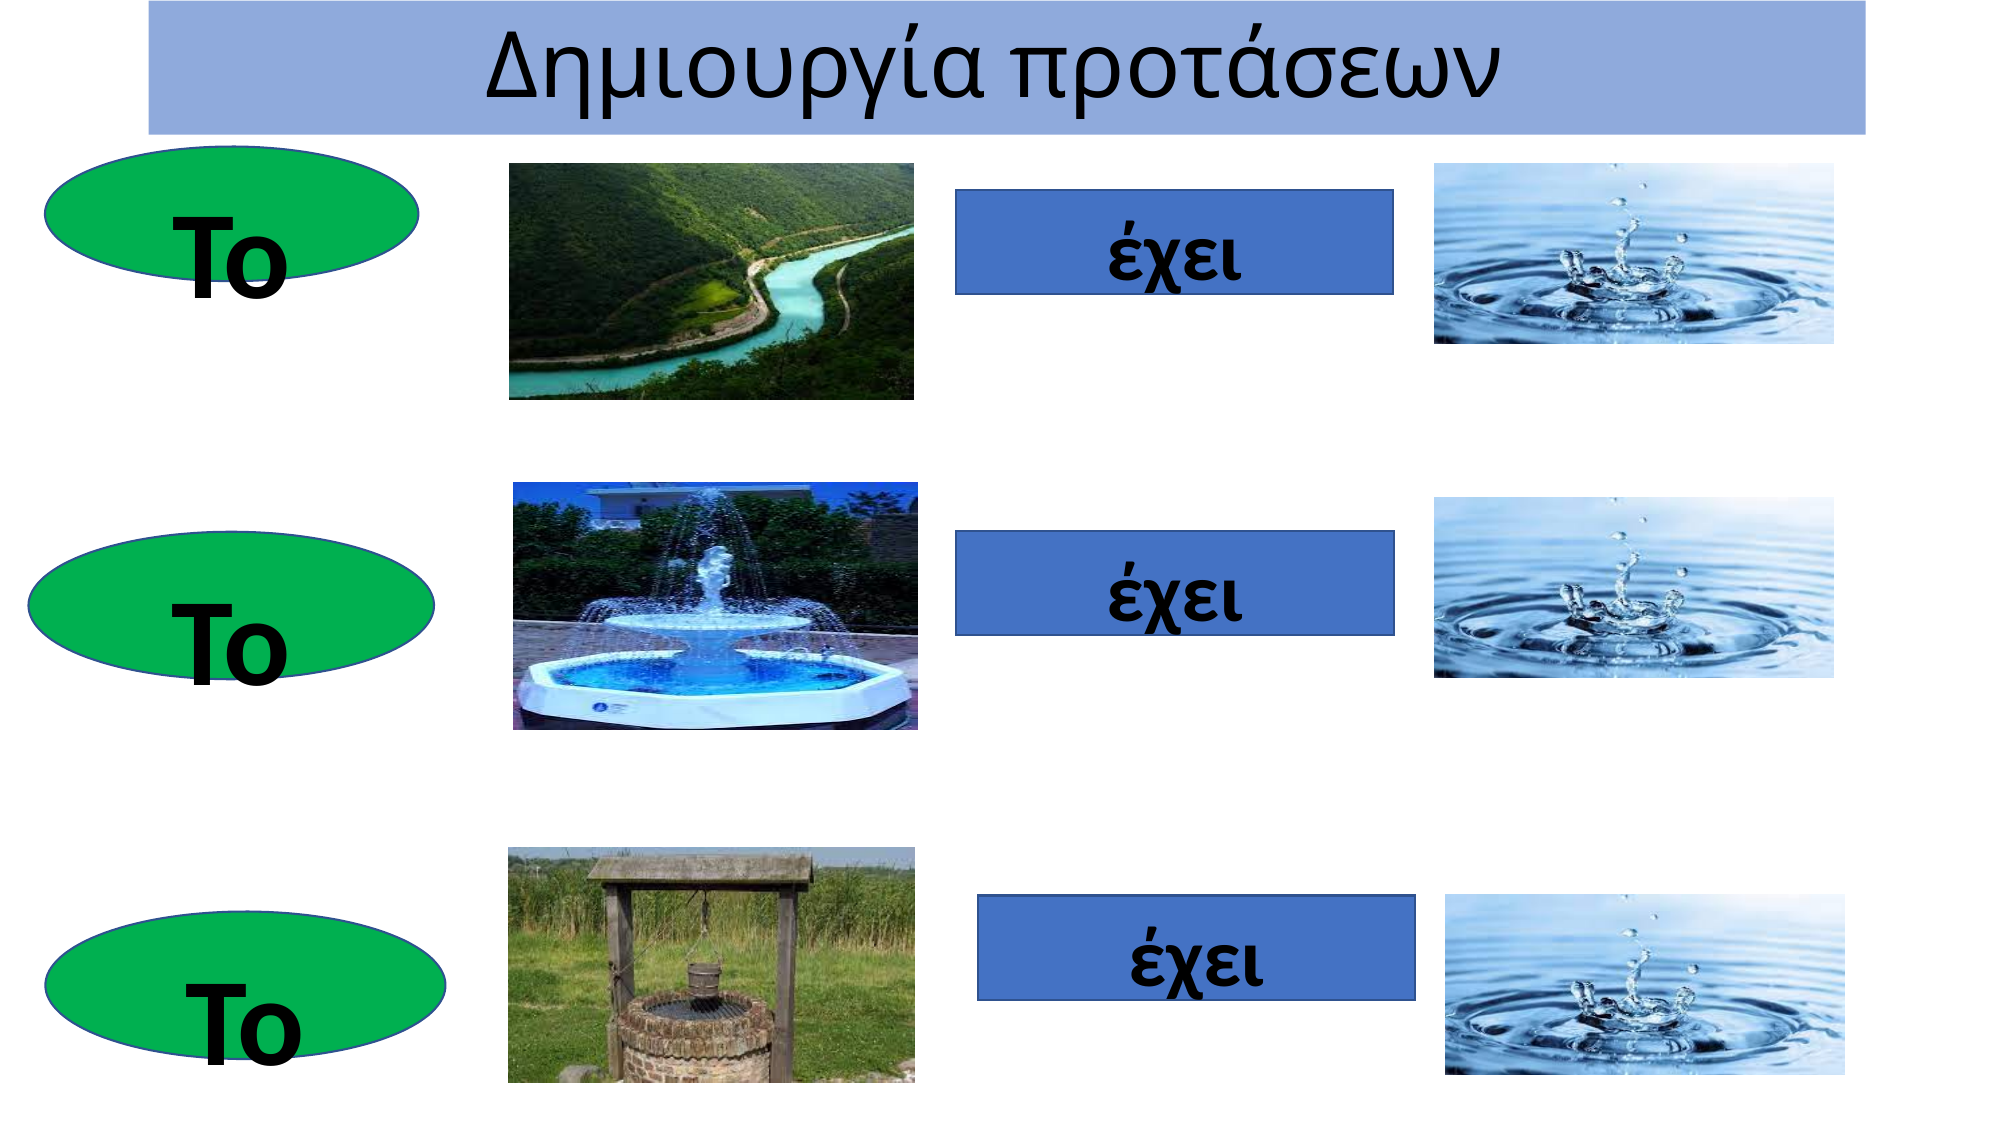

# Δημιουργία προτάσεων
Το
έχει
έχει
Το
έχει
Το